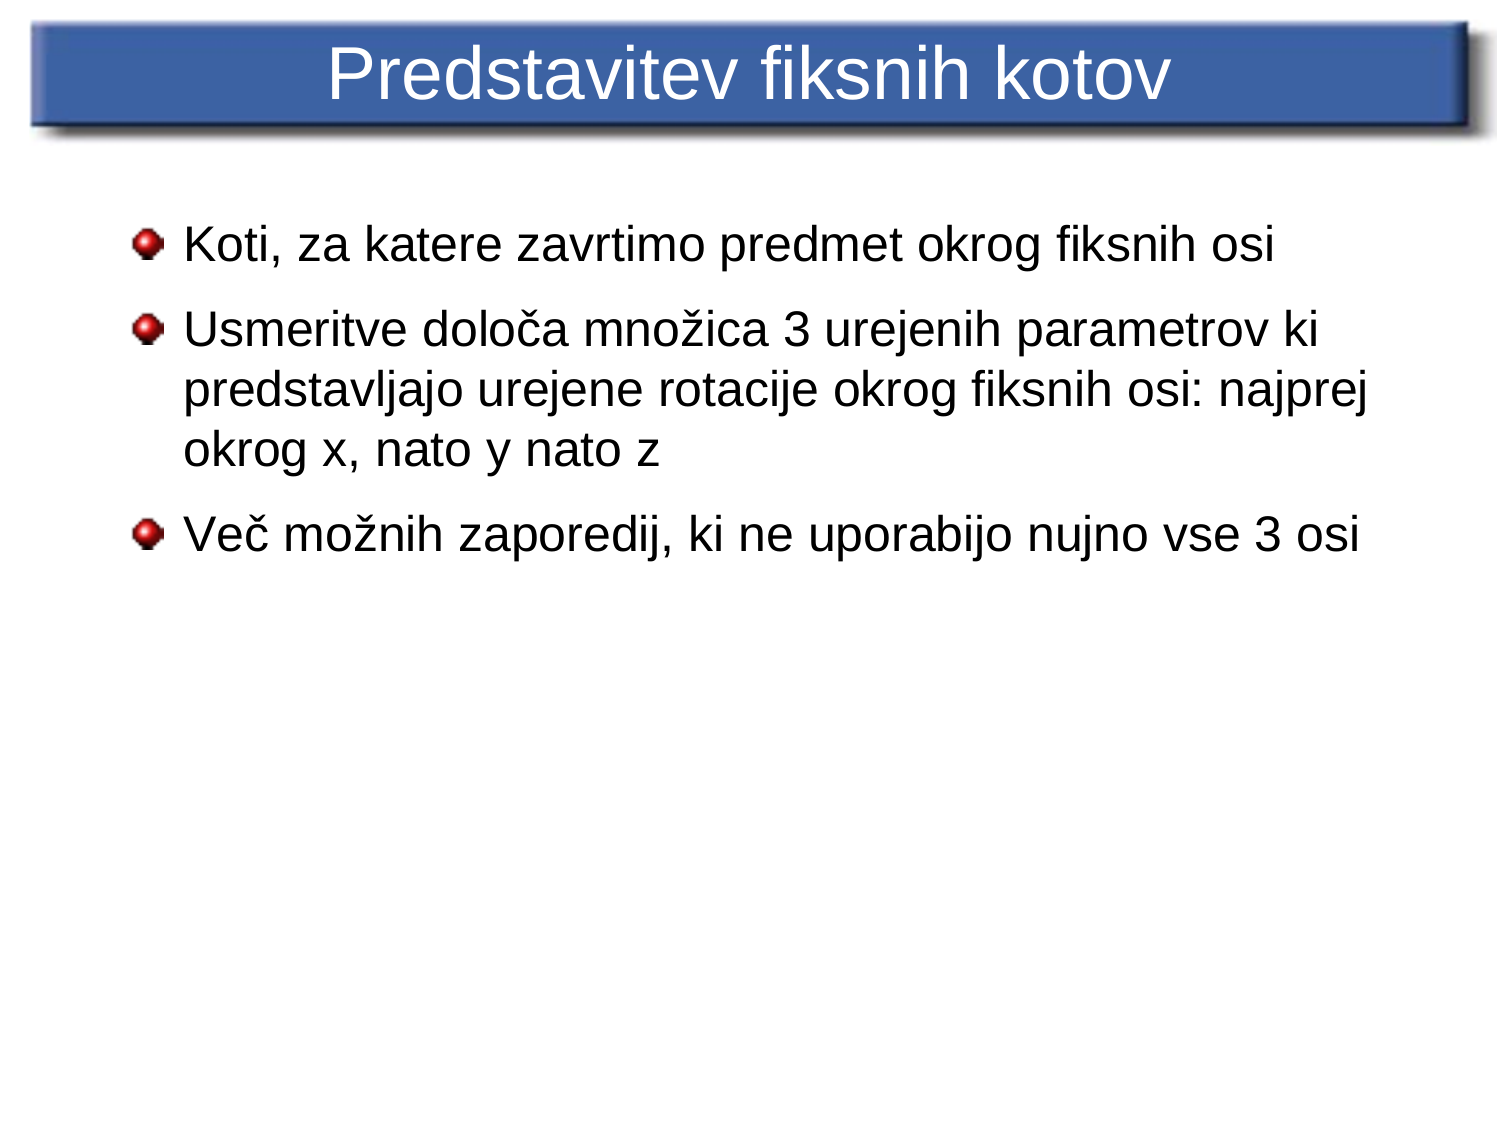

# Predstavitev fiksnih kotov
Koti, za katere zavrtimo predmet okrog fiksnih osi
Usmeritve določa množica 3 urejenih parametrov ki predstavljajo urejene rotacije okrog fiksnih osi: najprej okrog x, nato y nato z
Več možnih zaporedij, ki ne uporabijo nujno vse 3 osi